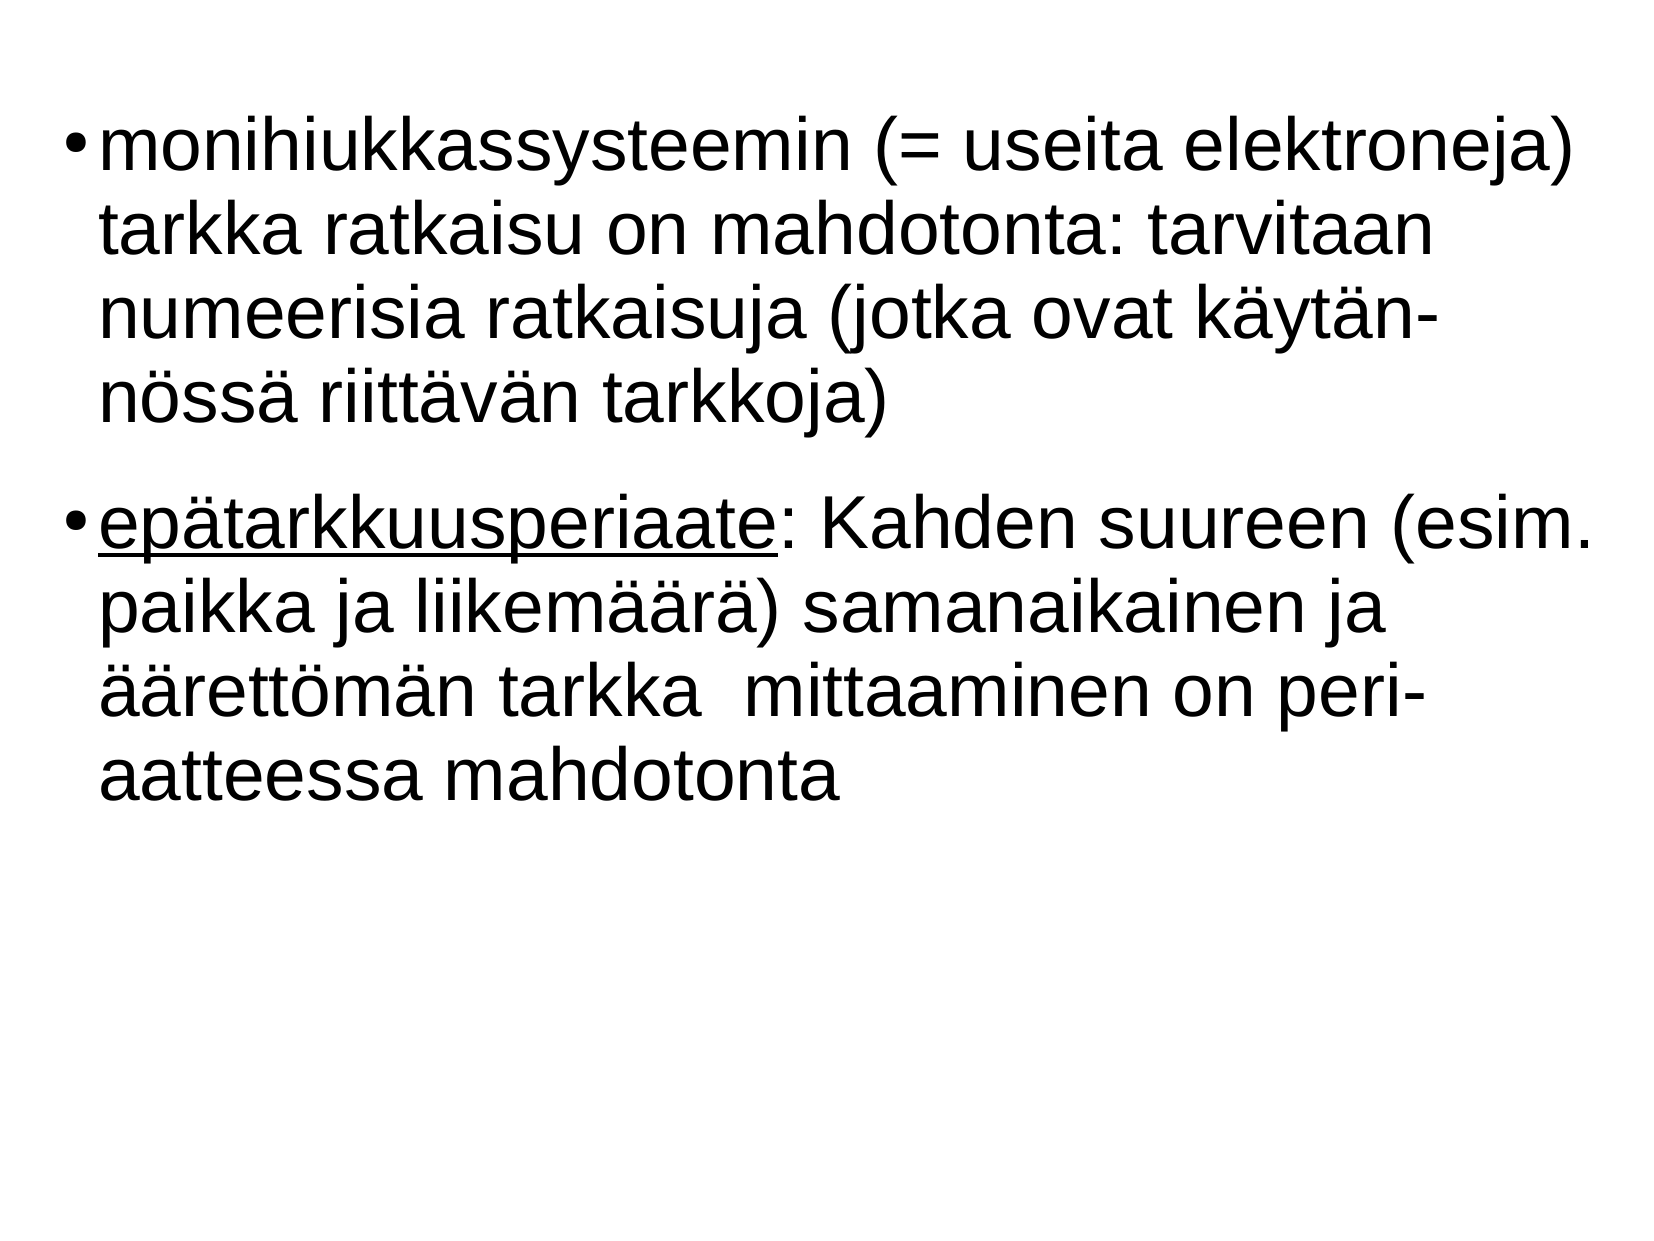

monihiukkassysteemin (= useita elektroneja) tarkka ratkaisu on mahdotonta: tarvitaan numeerisia ratkaisuja (jotka ovat käytän-nössä riittävän tarkkoja)
epätarkkuusperiaate: Kahden suureen (esim. paikka ja liikemäärä) samanaikainen ja äärettömän tarkka mittaaminen on peri-aatteessa mahdotonta